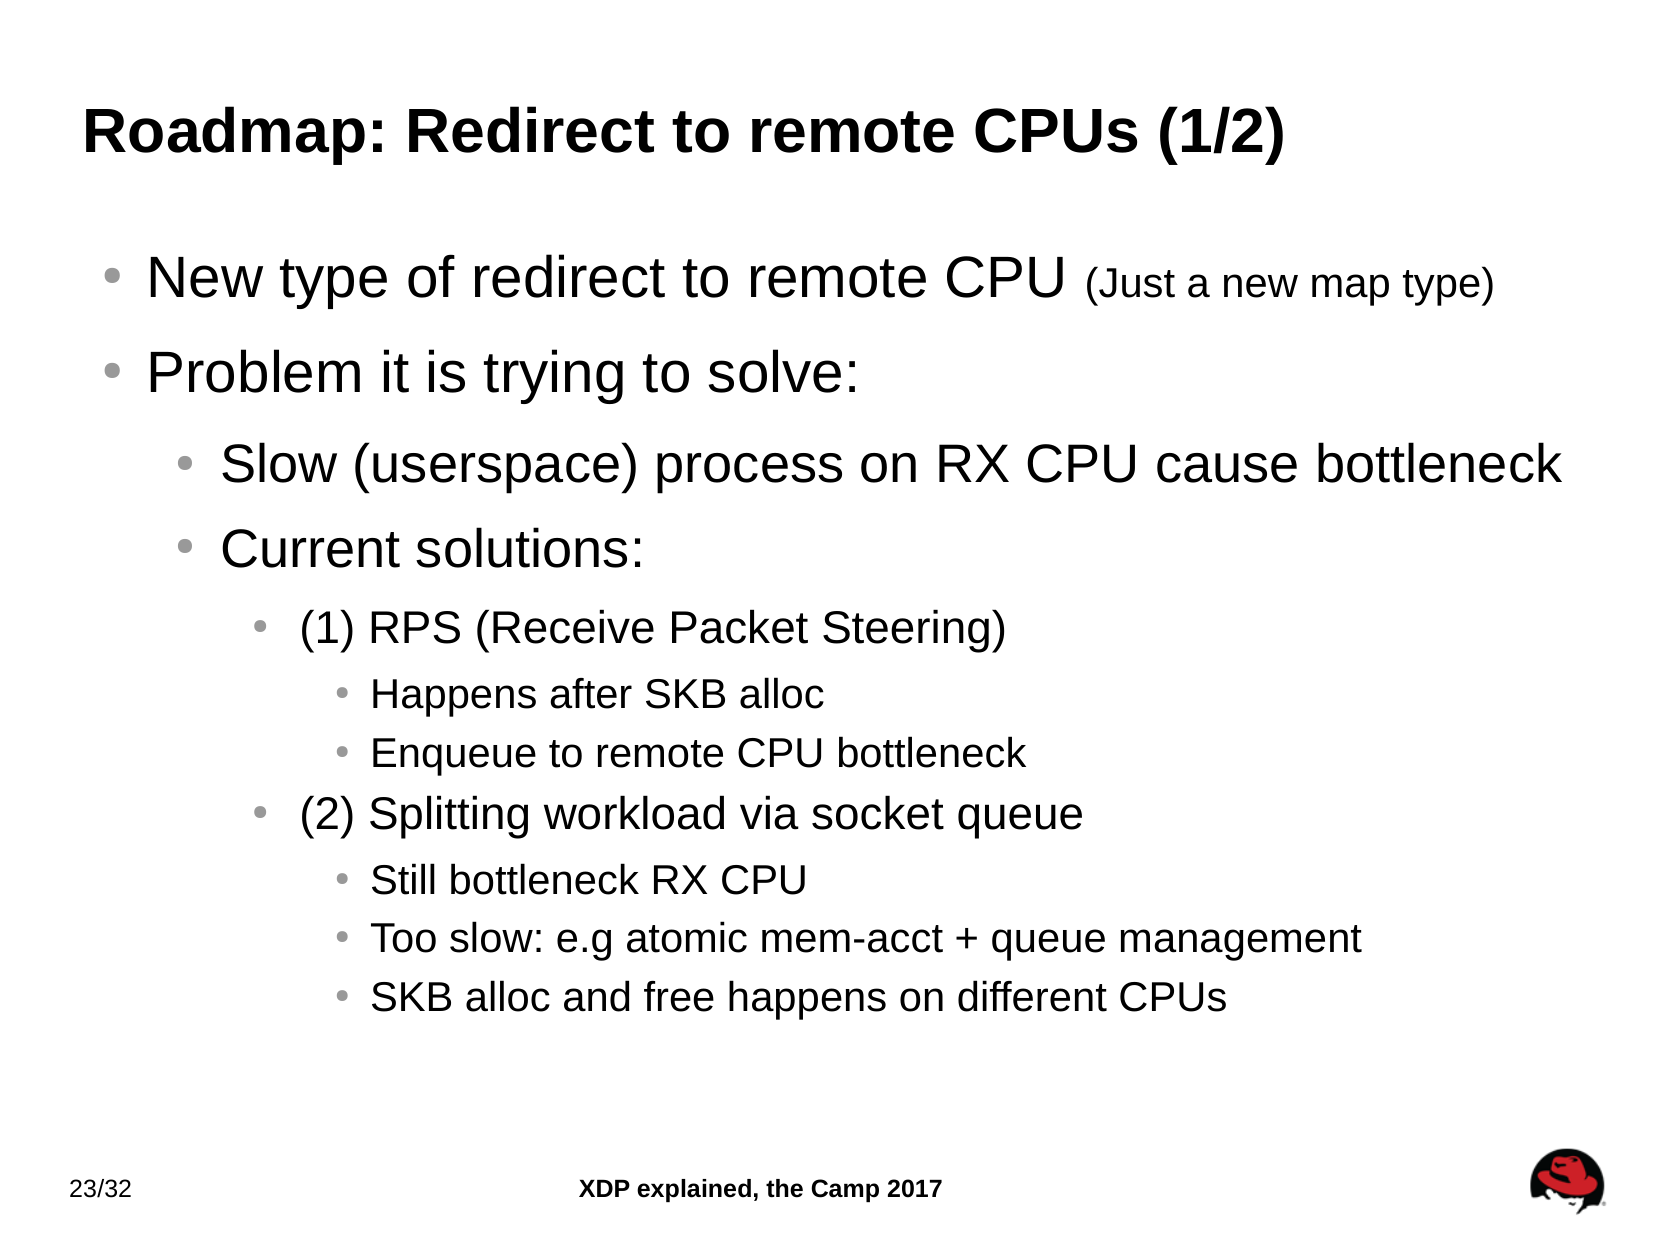

# Roadmap: Redirect to remote CPUs (1/2)
New type of redirect to remote CPU (Just a new map type)
Problem it is trying to solve:
Slow (userspace) process on RX CPU cause bottleneck
Current solutions:
(1) RPS (Receive Packet Steering)
Happens after SKB alloc
Enqueue to remote CPU bottleneck
(2) Splitting workload via socket queue
Still bottleneck RX CPU
Too slow: e.g atomic mem-acct + queue management
SKB alloc and free happens on different CPUs